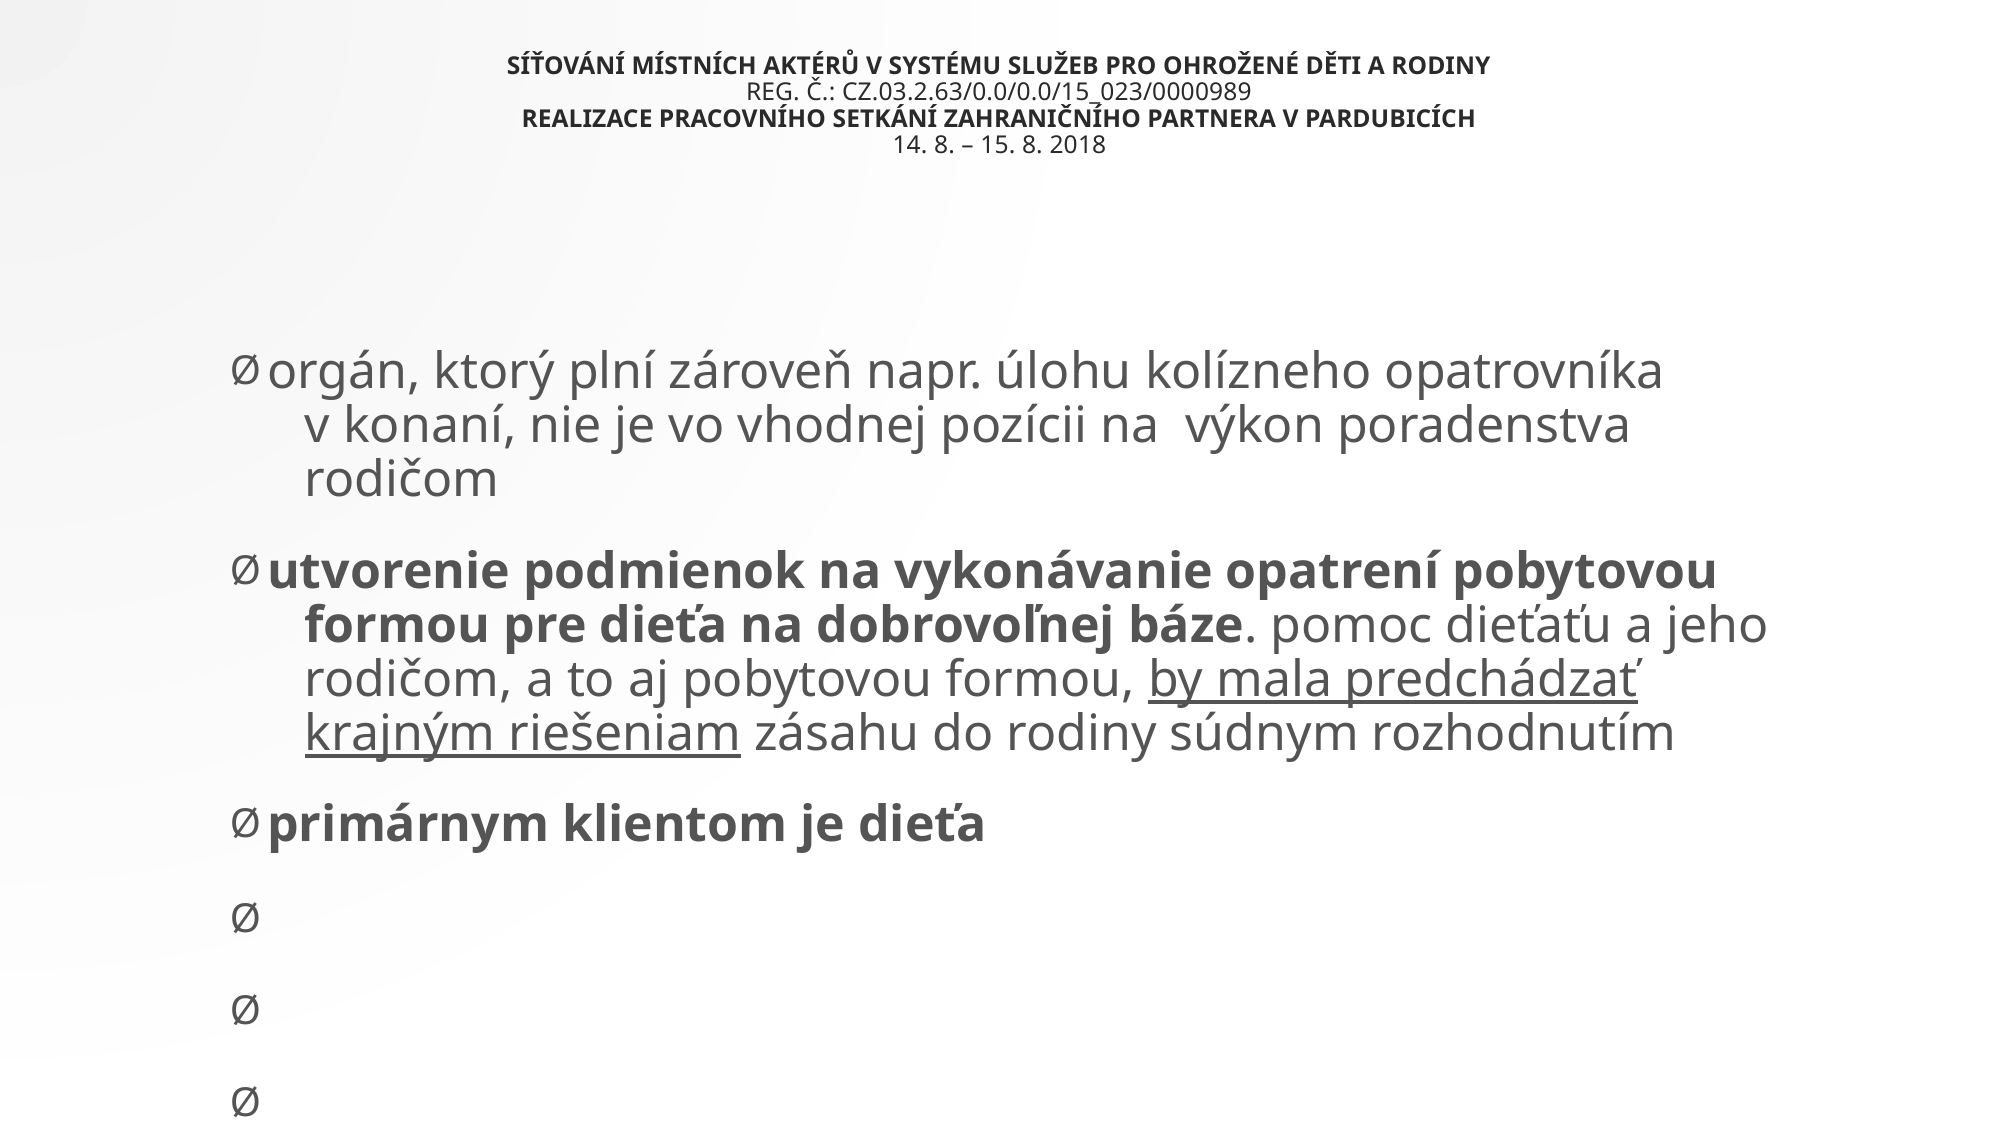

# Síťování místních aktérů v systému služeb pro ohrožené děti a rodiny reg. č.: CZ.03.2.63/0.0/0.0/15_023/0000989 Realizace pracovního setkání zahraničního partnera v Pardubicích 14. 8. – 15. 8. 2018
orgán, ktorý plní zároveň napr. úlohu kolízneho opatrovníka v konaní, nie je vo vhodnej pozícii na  výkon poradenstva  rodičom
utvorenie podmienok na vykonávanie opatrení pobytovou formou pre dieťa na dobrovoľnej báze. pomoc dieťaťu a jeho rodičom, a to aj pobytovou formou, by mala predchádzať krajným riešeniam zásahu do rodiny súdnym rozhodnutím
primárnym klientom je dieťa